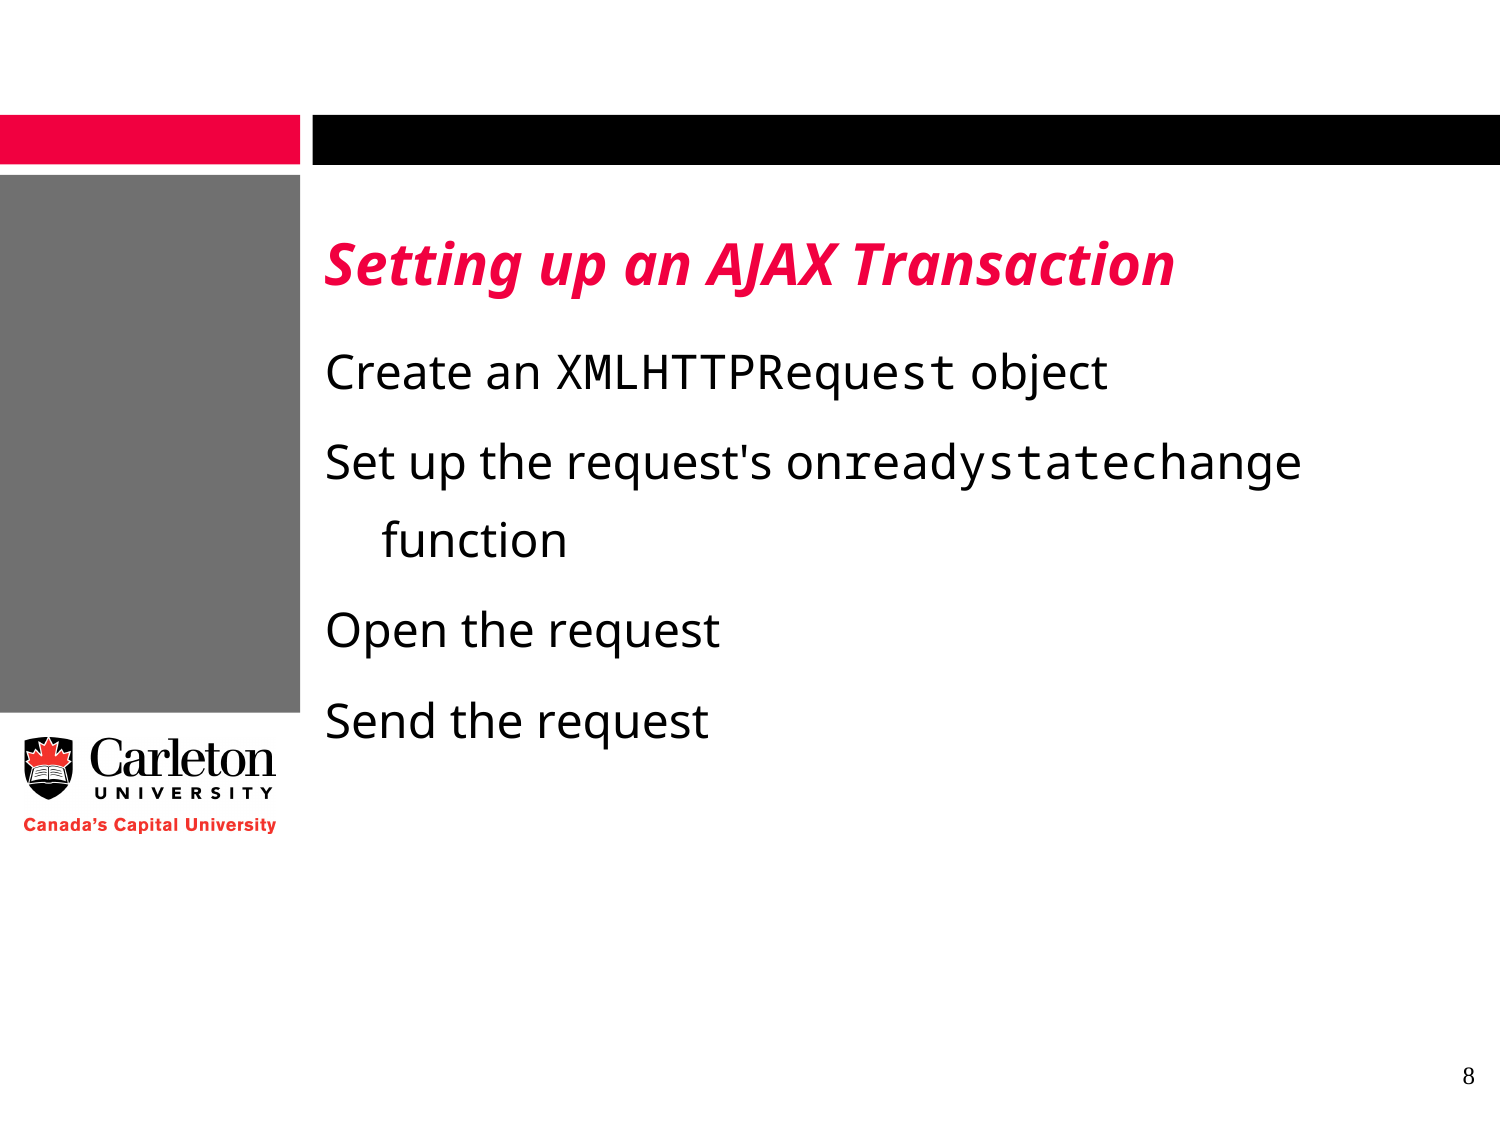

# Setting up an AJAX Transaction
Create an XMLHTTPRequest object
Set up the request's onreadystatechange function
Open the request
Send the request
8